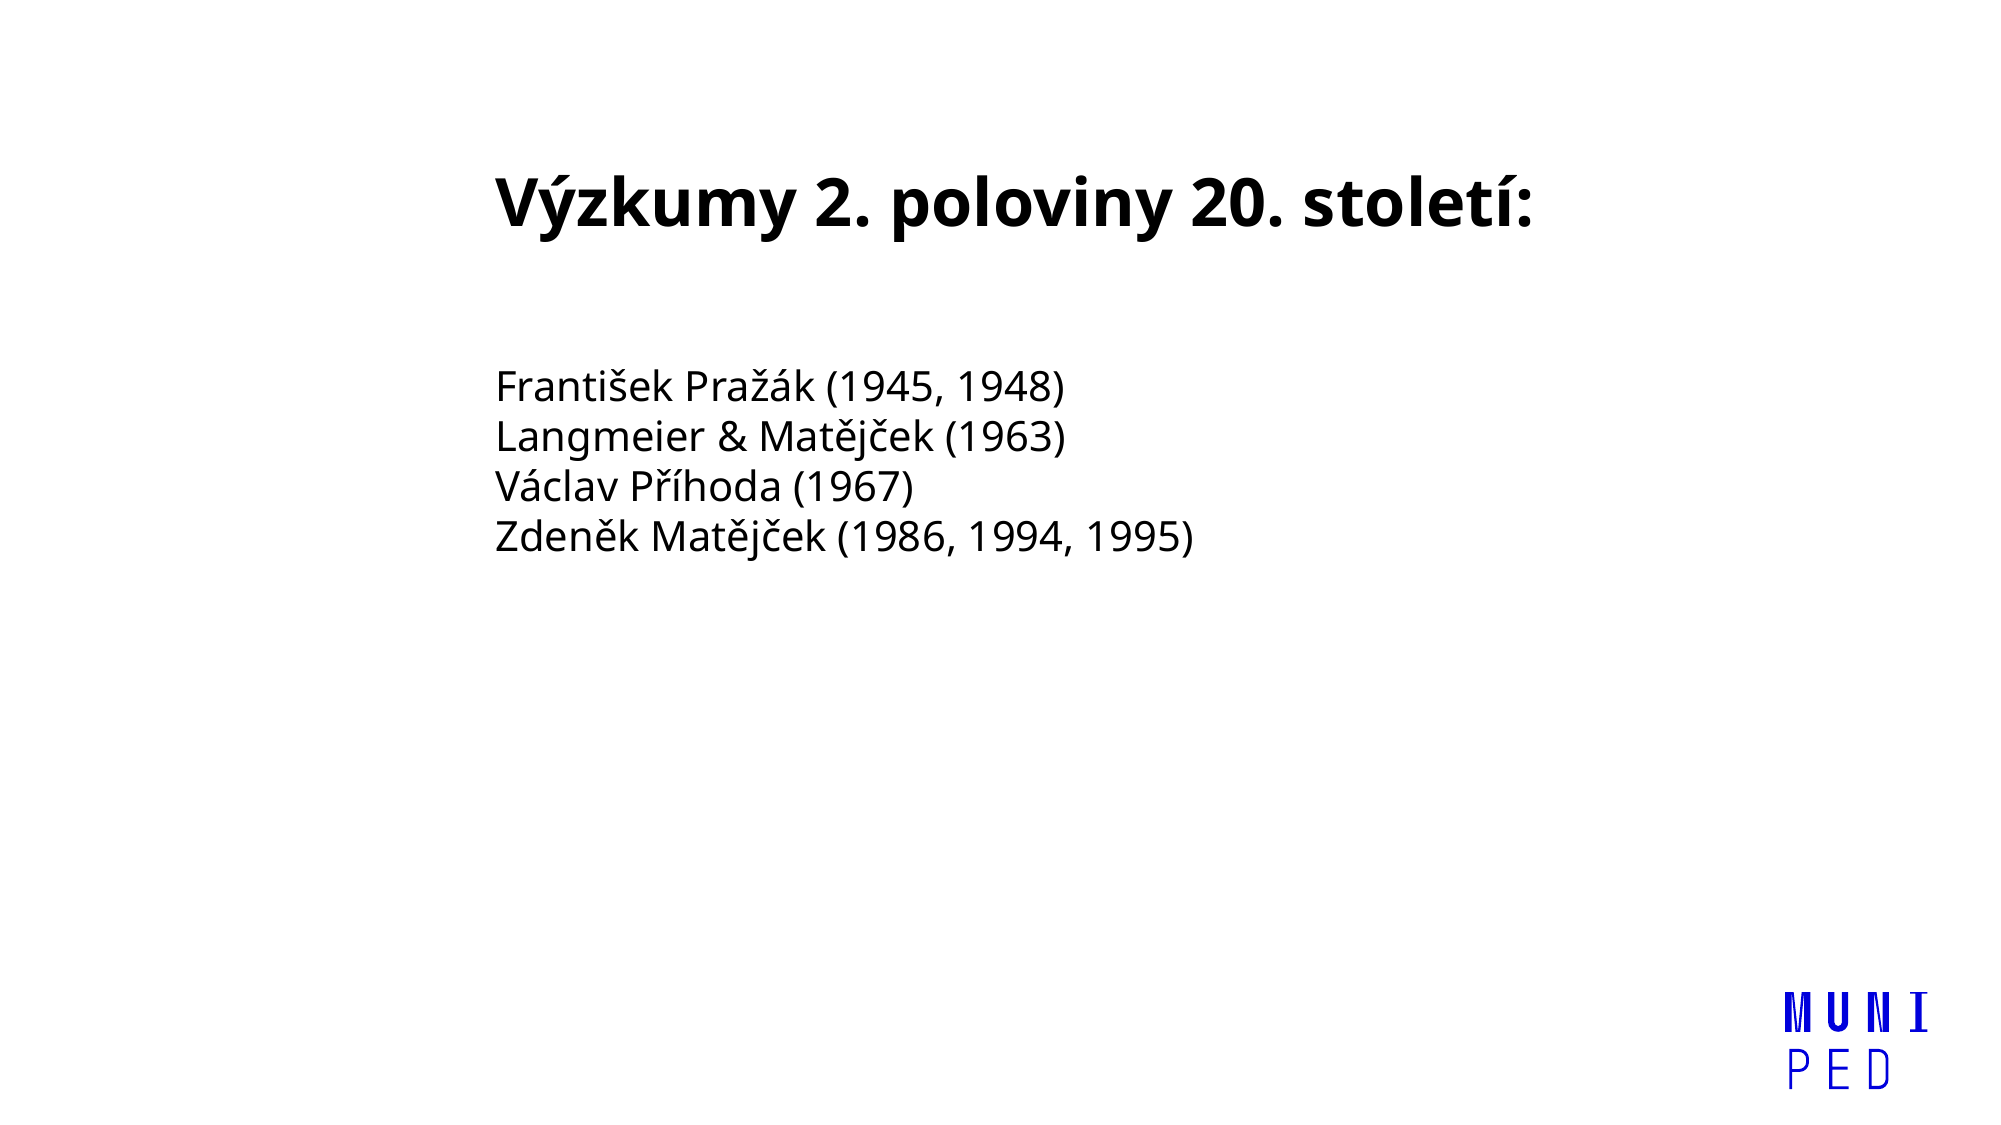

Výzkumy 2. poloviny 20. století:
František Pražák (1945, 1948)
Langmeier & Matějček (1963)
Václav Příhoda (1967)
Zdeněk Matějček (1986, 1994, 1995)